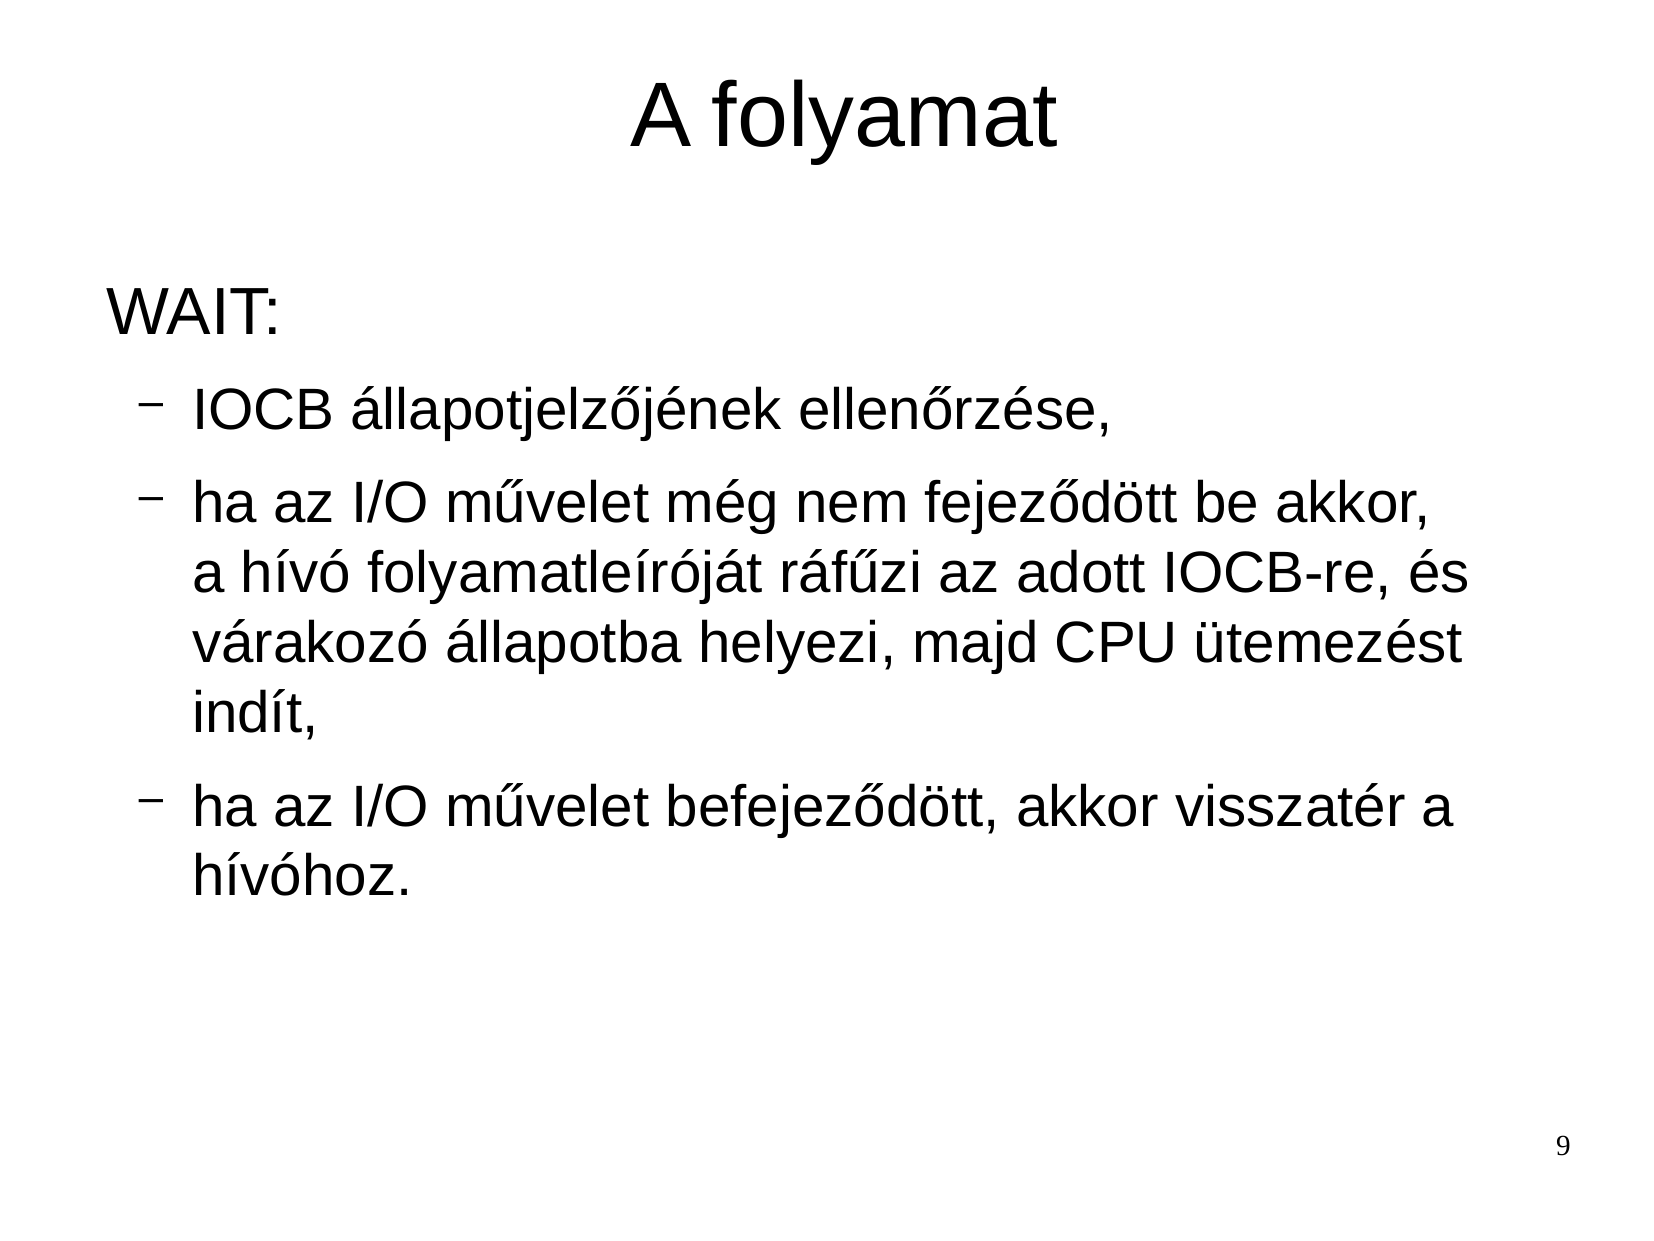

# A folyamat
WAIT:
IOCB állapotjelzőjének ellenőrzése,
ha az I/O művelet még nem fejeződött be akkor,
a hívó folyamatleíróját ráfűzi az adott IOCB-re, és várakozó állapotba helyezi, majd CPU ütemezést indít,
ha az I/O művelet befejeződött, akkor visszatér a hívóhoz.
9